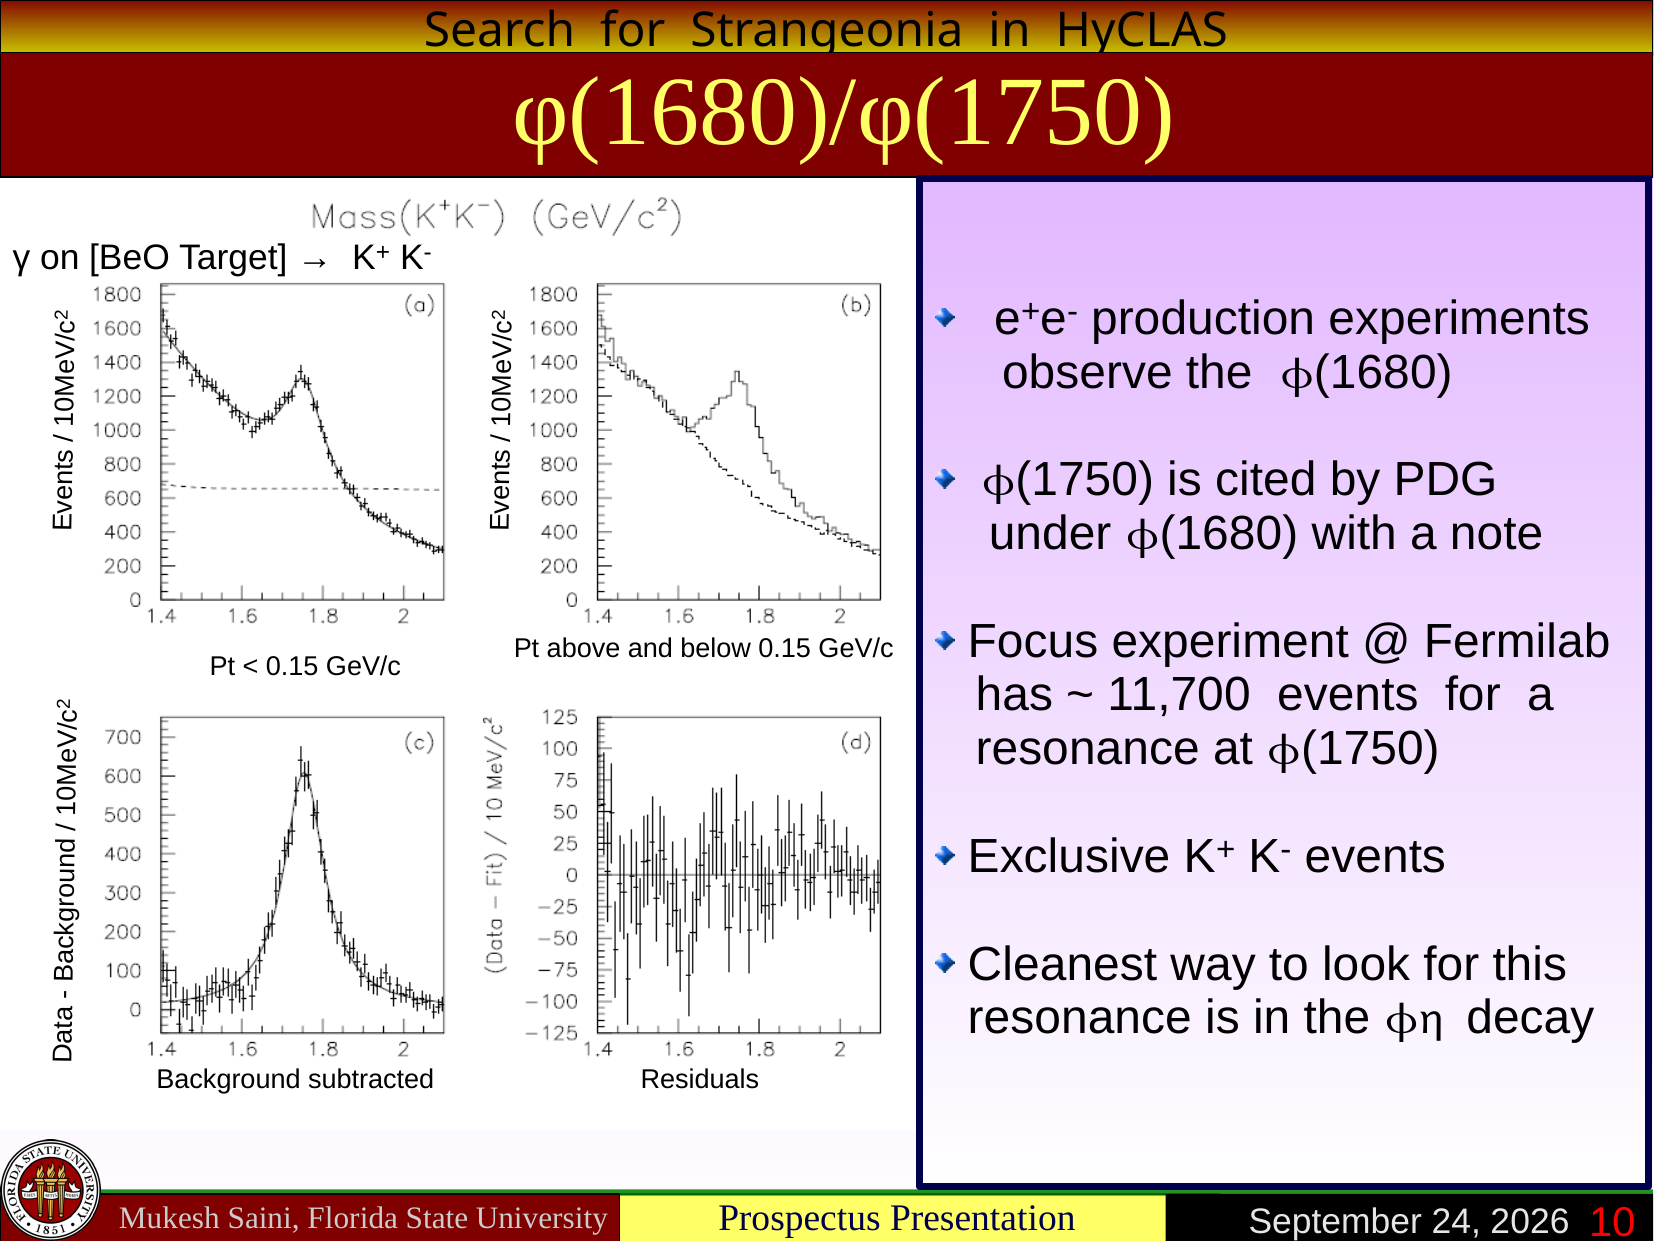

# φ(1680)/φ(1750)
γ on [BeO Target] → K+ K-
 e+e- production experiments
 observe the (1680)
 (1750) is cited by PDG
 under (1680) with a note
 Focus experiment @ Fermilab
 has ~ 11,700 events for a
 resonance at (1750)
 Exclusive K+ K- events
 Cleanest way to look for this
 resonance is in the  decay
Events / 10MeV/c2
Events / 10MeV/c2
Pt above and below 0.15 GeV/c
Pt < 0.15 GeV/c
Data - Background / 10MeV/c2
Background subtracted
Residuals